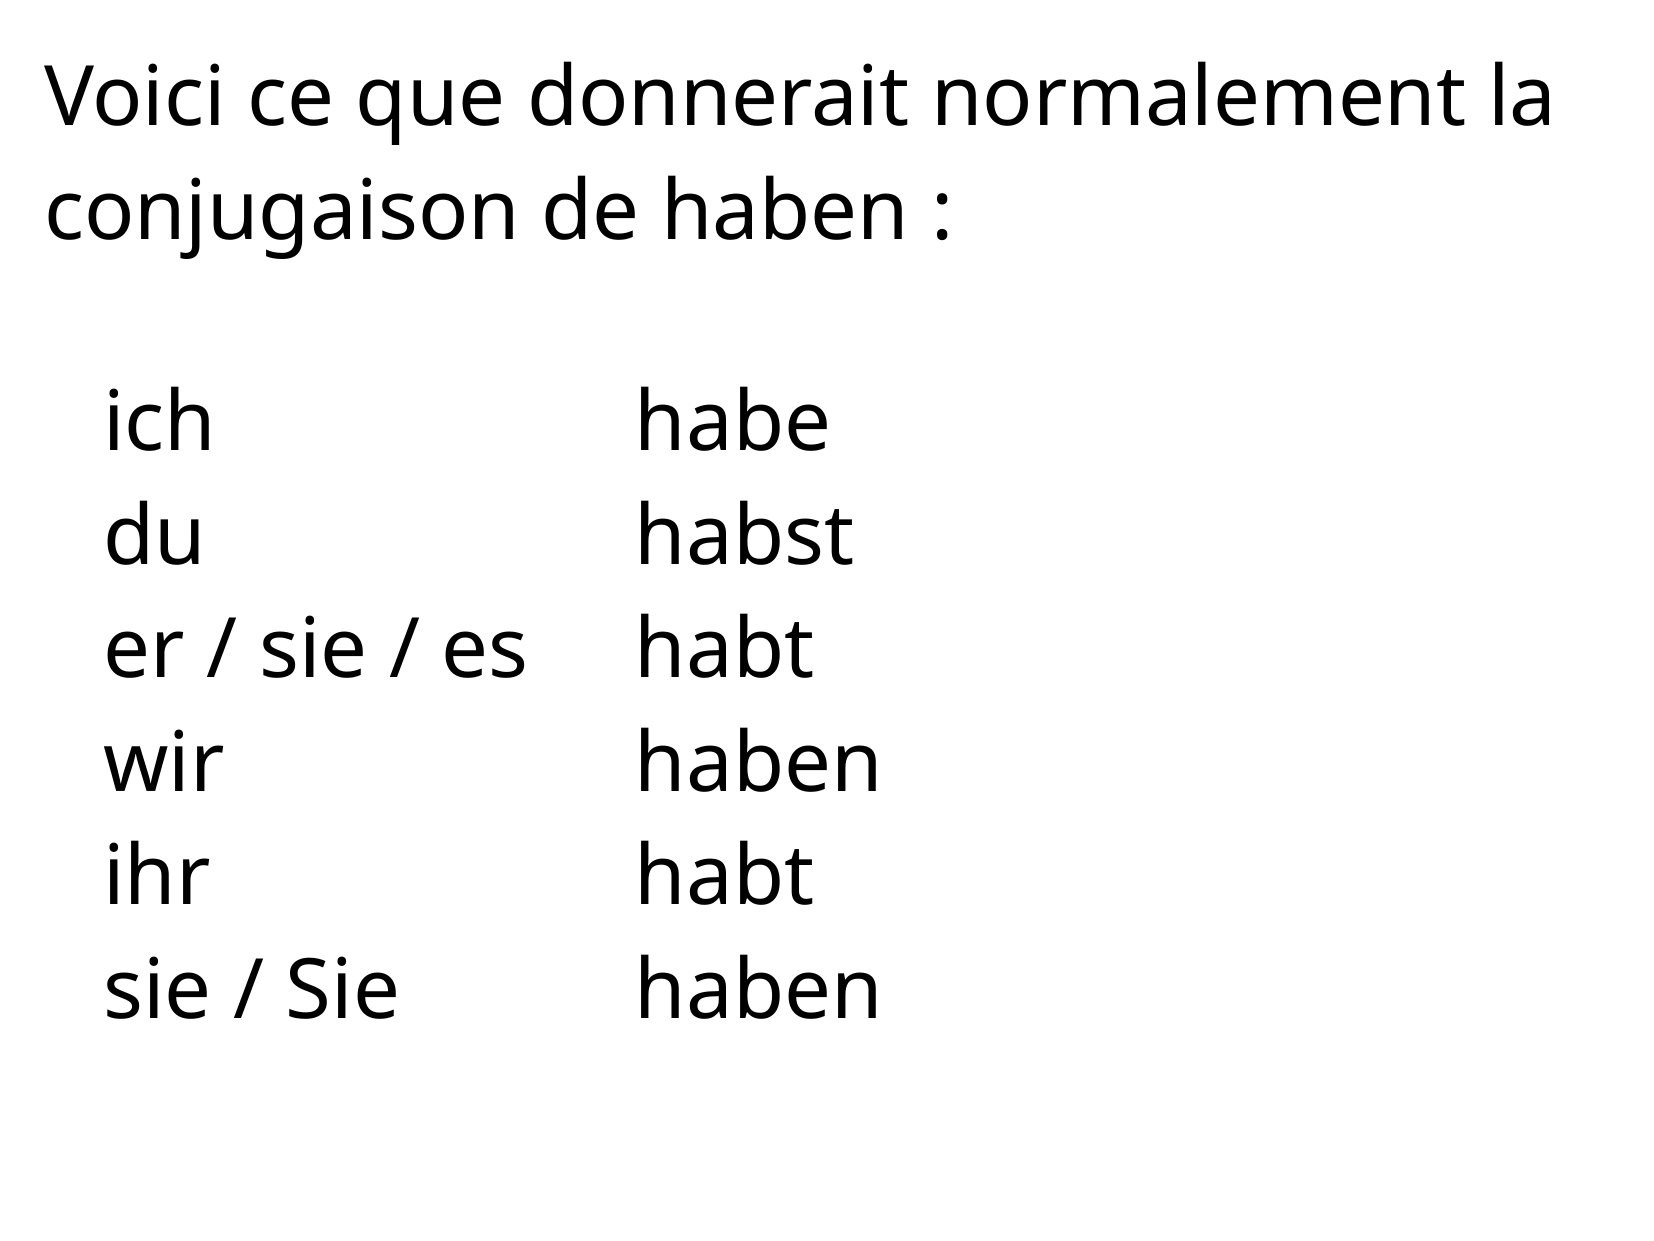

Voici ce que donnerait normalement la conjugaison de haben :
ich
du
er / sie / es
wir
ihr
sie / Sie
habe
habst
habt
haben
habt
haben